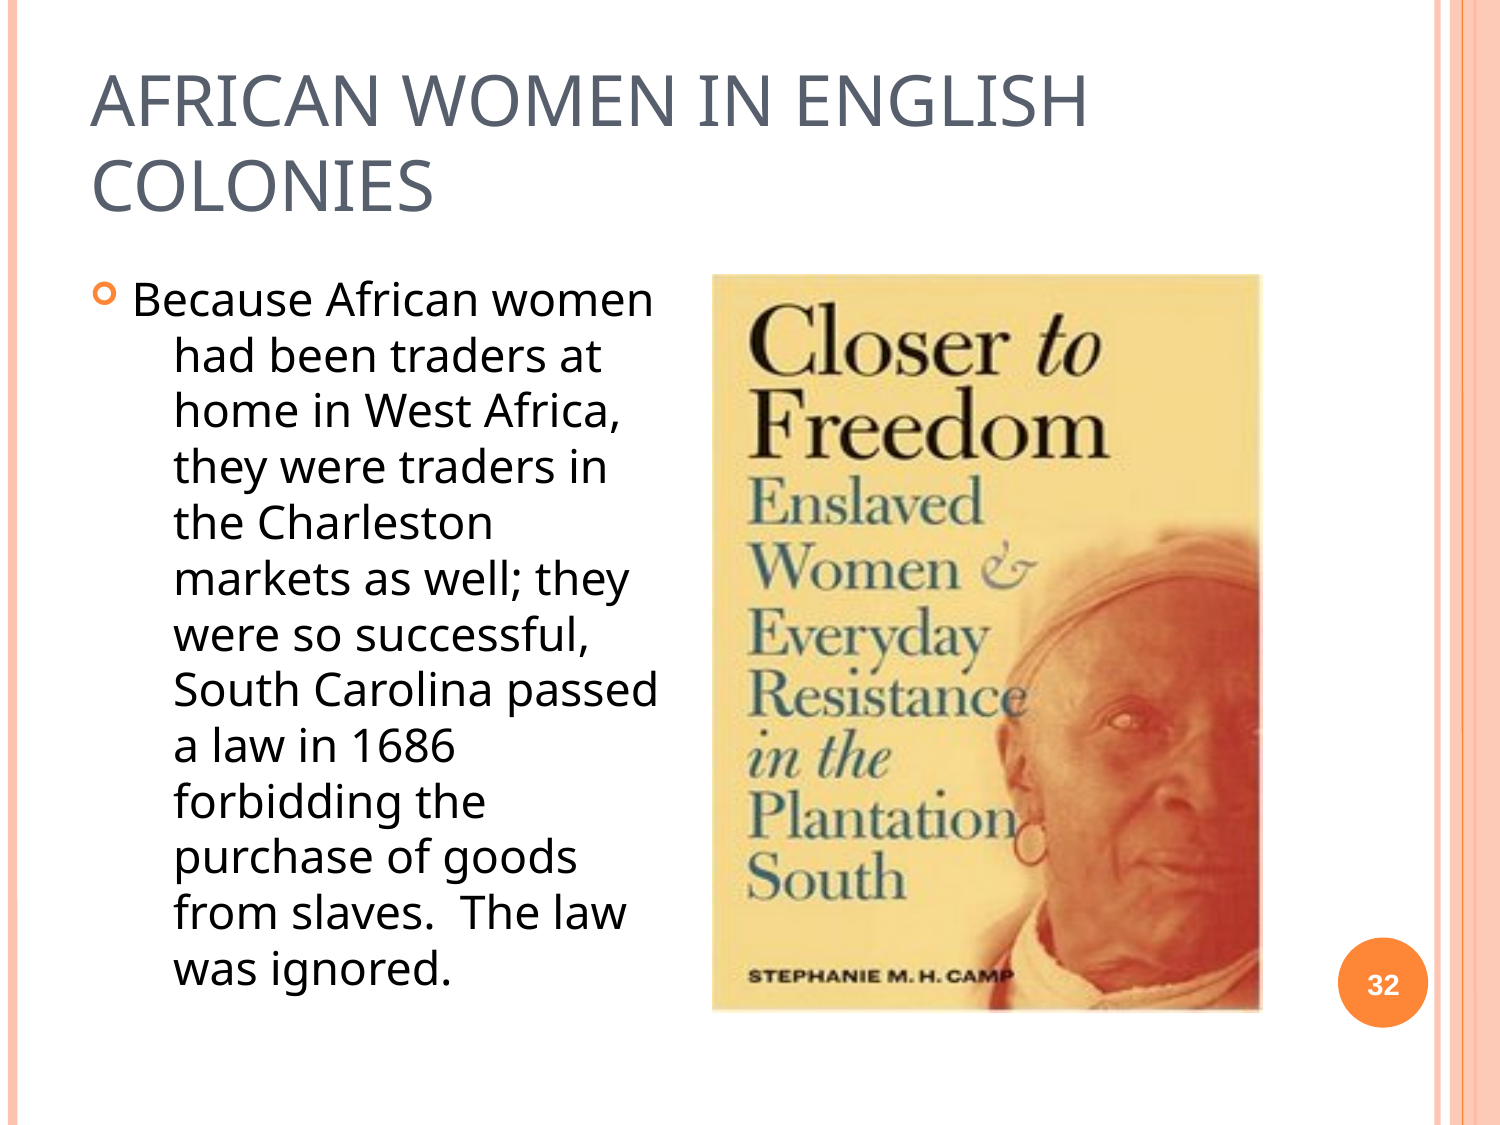

# African Women in English Colonies
Because African women had been traders at home in West Africa, they were traders in the Charleston markets as well; they were so successful, South Carolina passed a law in 1686 forbidding the purchase of goods from slaves. The law was ignored.